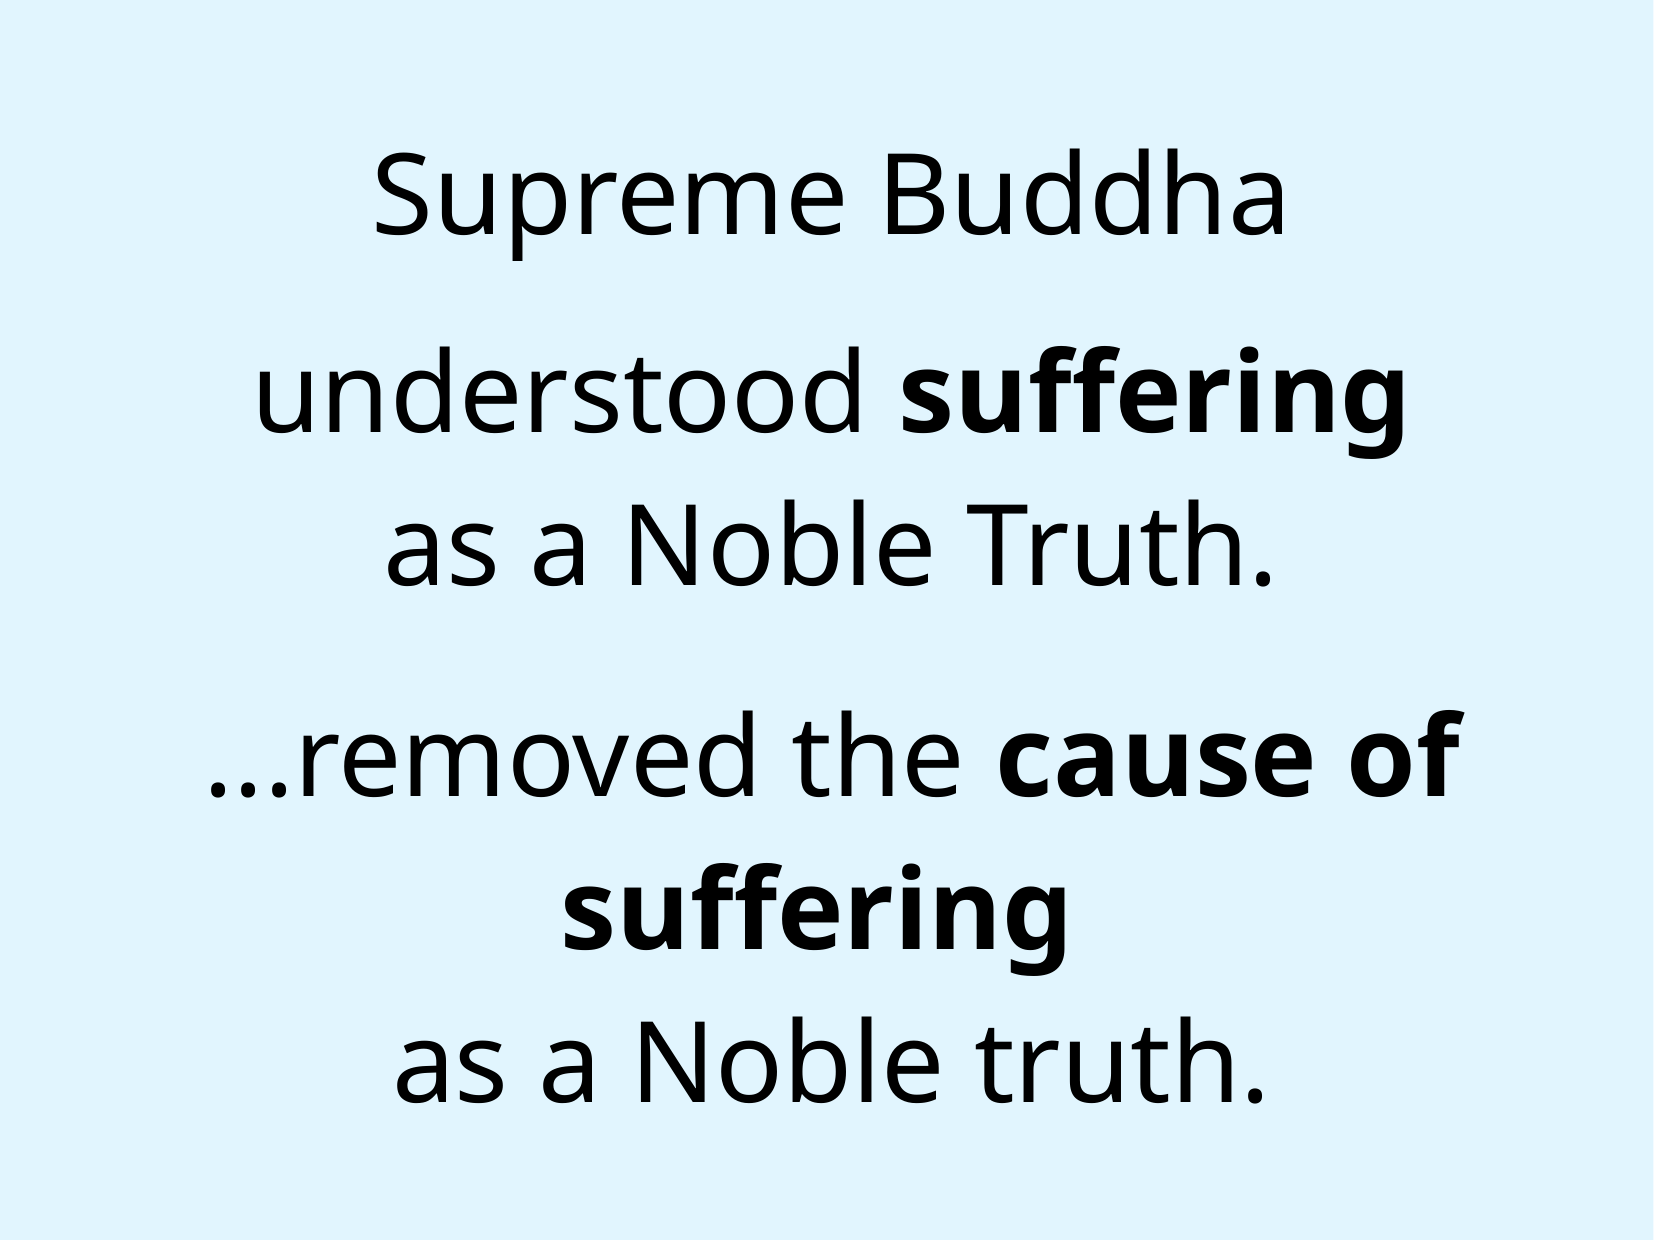

# Supreme Buddha
understood suffering
as a Noble Truth.
...removed the cause of suffering
as a Noble truth.